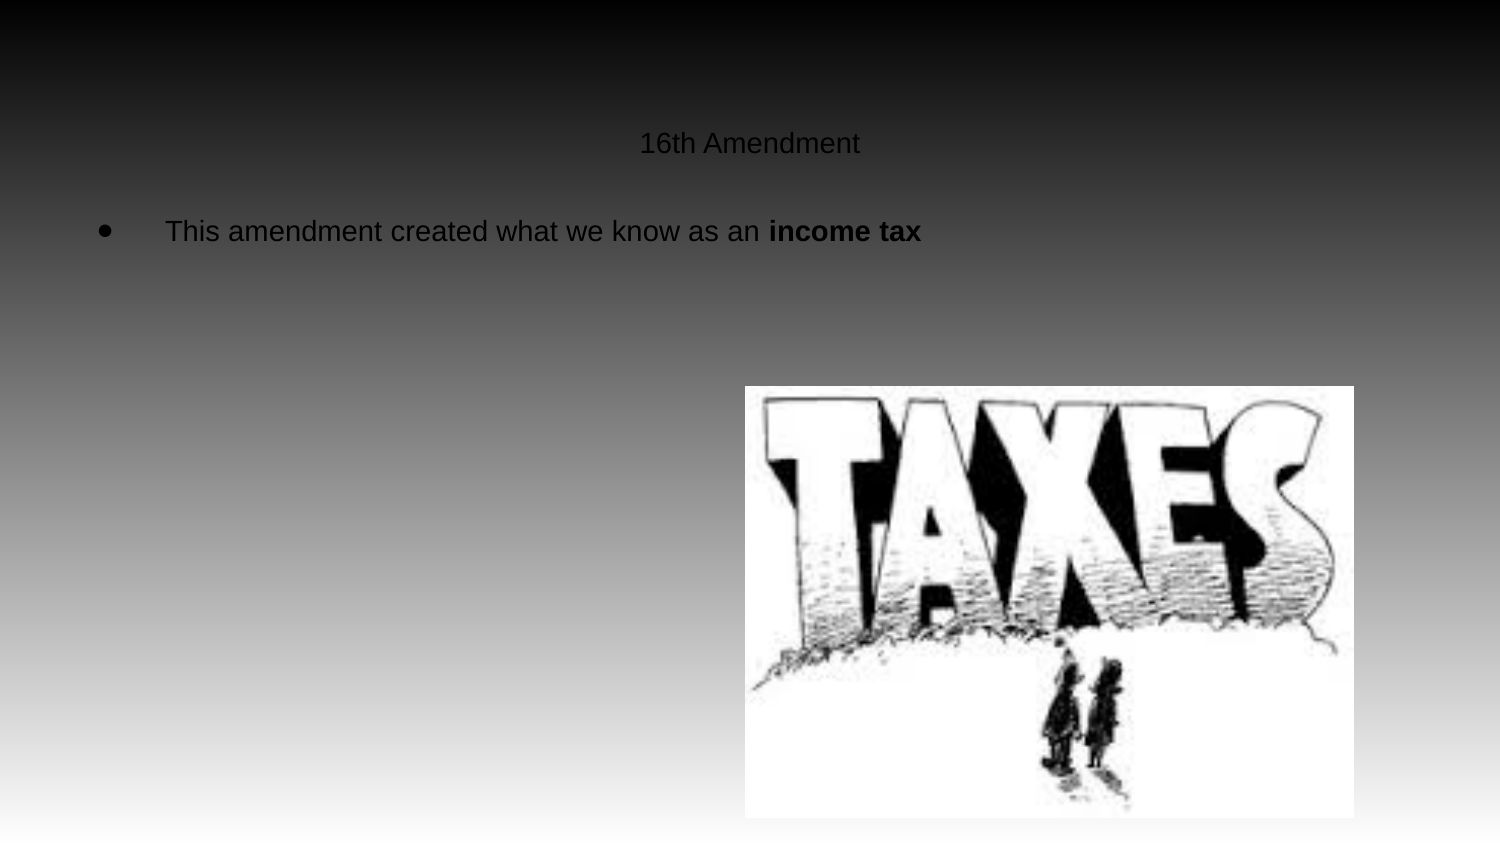

# 16th Amendment
This amendment created what we know as an income tax